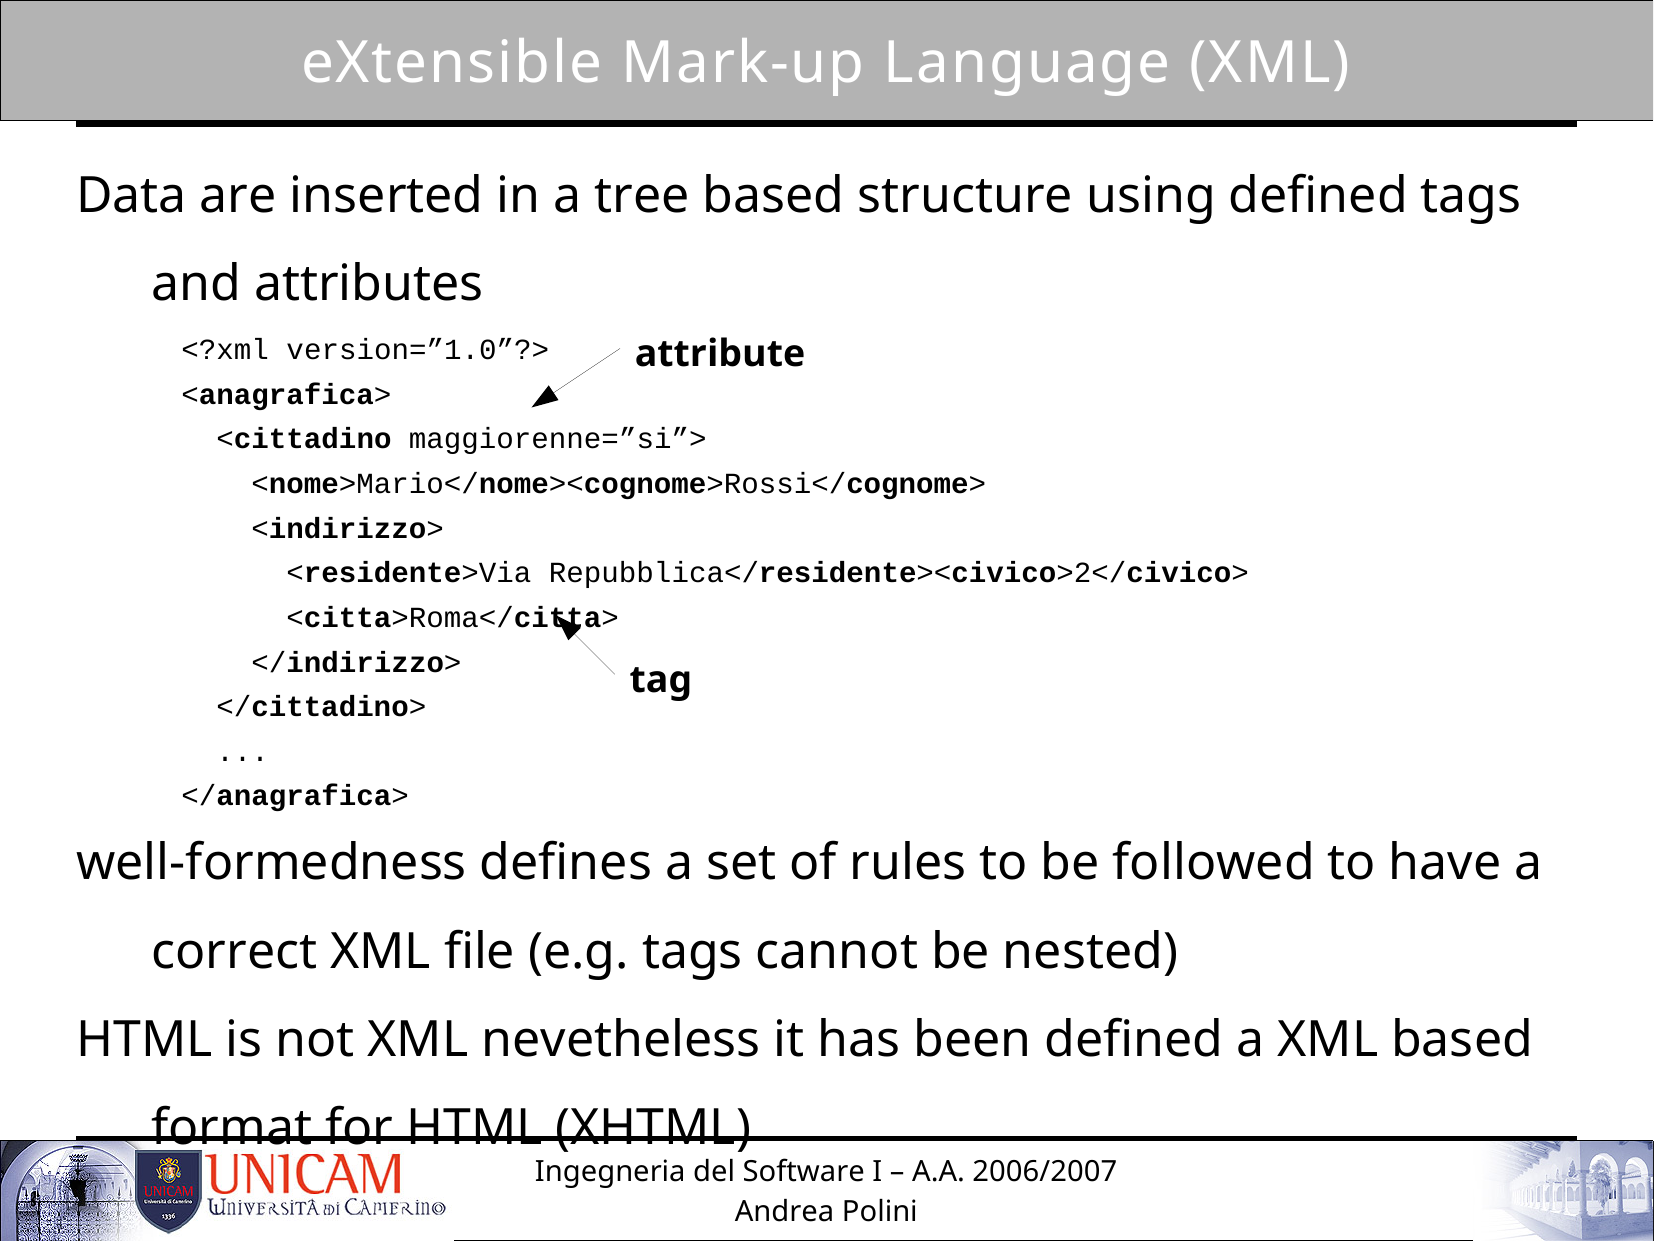

# eXtensible Mark-up Language (XML)
Data are inserted in a tree based structure using defined tags and attributes
 <?xml version=”1.0”?>
 <anagrafica>
 <cittadino maggiorenne=”si”>
 <nome>Mario</nome><cognome>Rossi</cognome>
 <indirizzo>
 <residente>Via Repubblica</residente><civico>2</civico>
 <citta>Roma</citta>
 </indirizzo>
 </cittadino>
 ...
 </anagrafica>
well-formedness defines a set of rules to be followed to have a correct XML file (e.g. tags cannot be nested)
HTML is not XML nevetheless it has been defined a XML based format for HTML (XHTML)
attribute
tag